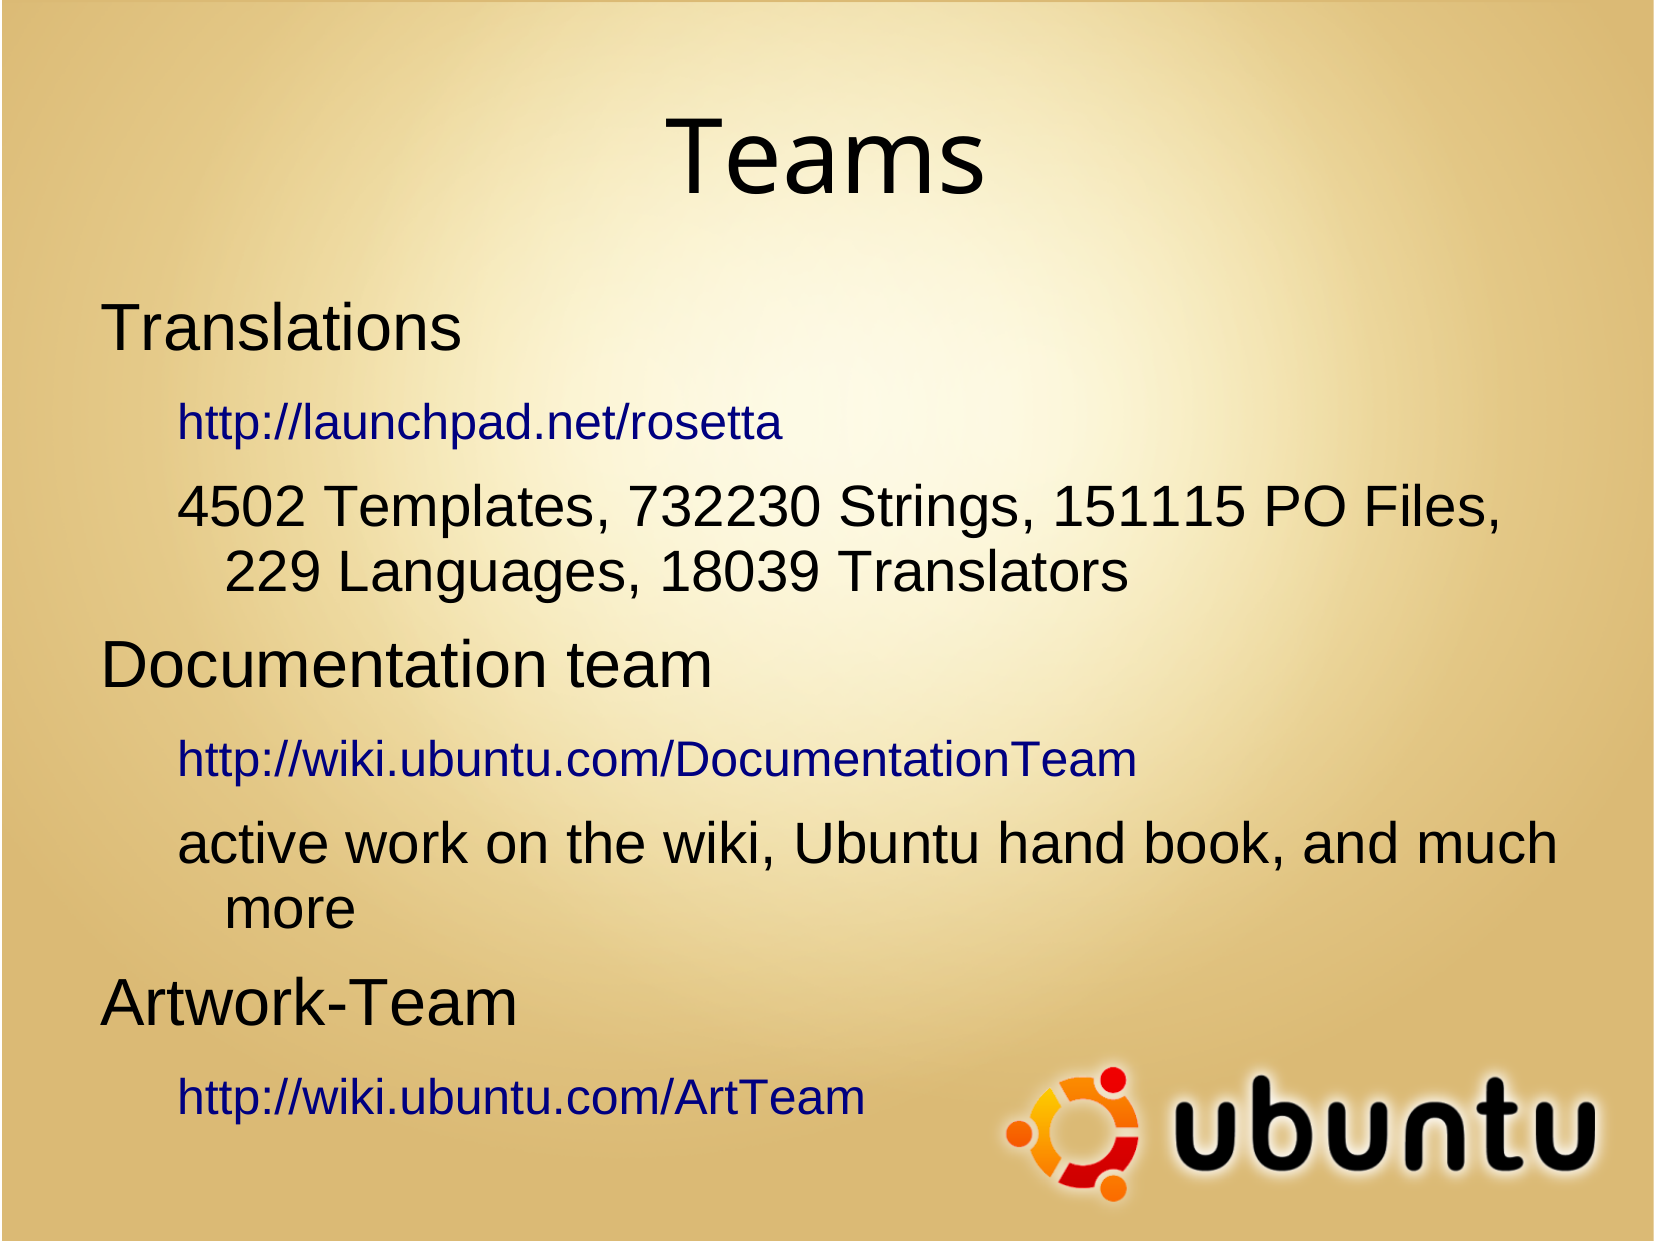

# Teams
Translations
http://launchpad.net/rosetta
4502 Templates, 732230 Strings, 151115 PO Files, 229 Languages, 18039 Translators
Documentation team
http://wiki.ubuntu.com/DocumentationTeam
active work on the wiki, Ubuntu hand book, and much more
Artwork-Team
http://wiki.ubuntu.com/ArtTeam